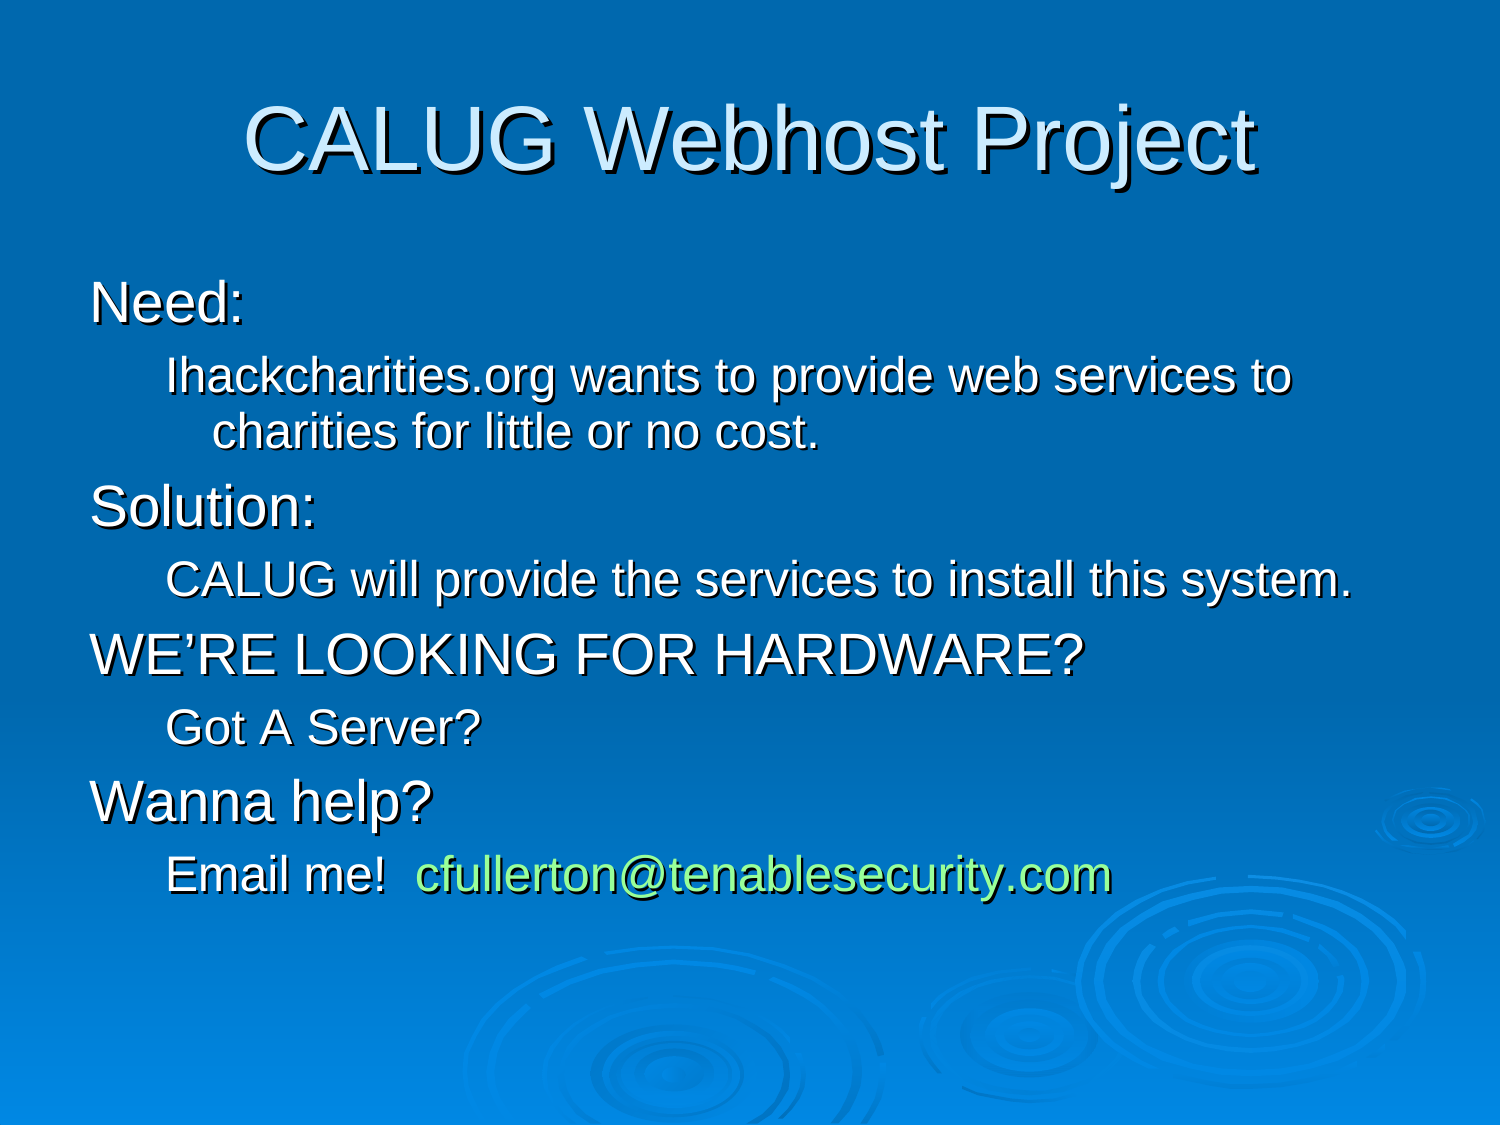

# CALUG Webhost Project
Need:
Ihackcharities.org wants to provide web services to charities for little or no cost.
Solution:
CALUG will provide the services to install this system.
WE’RE LOOKING FOR HARDWARE?
Got A Server?
Wanna help?
Email me! cfullerton@tenablesecurity.com